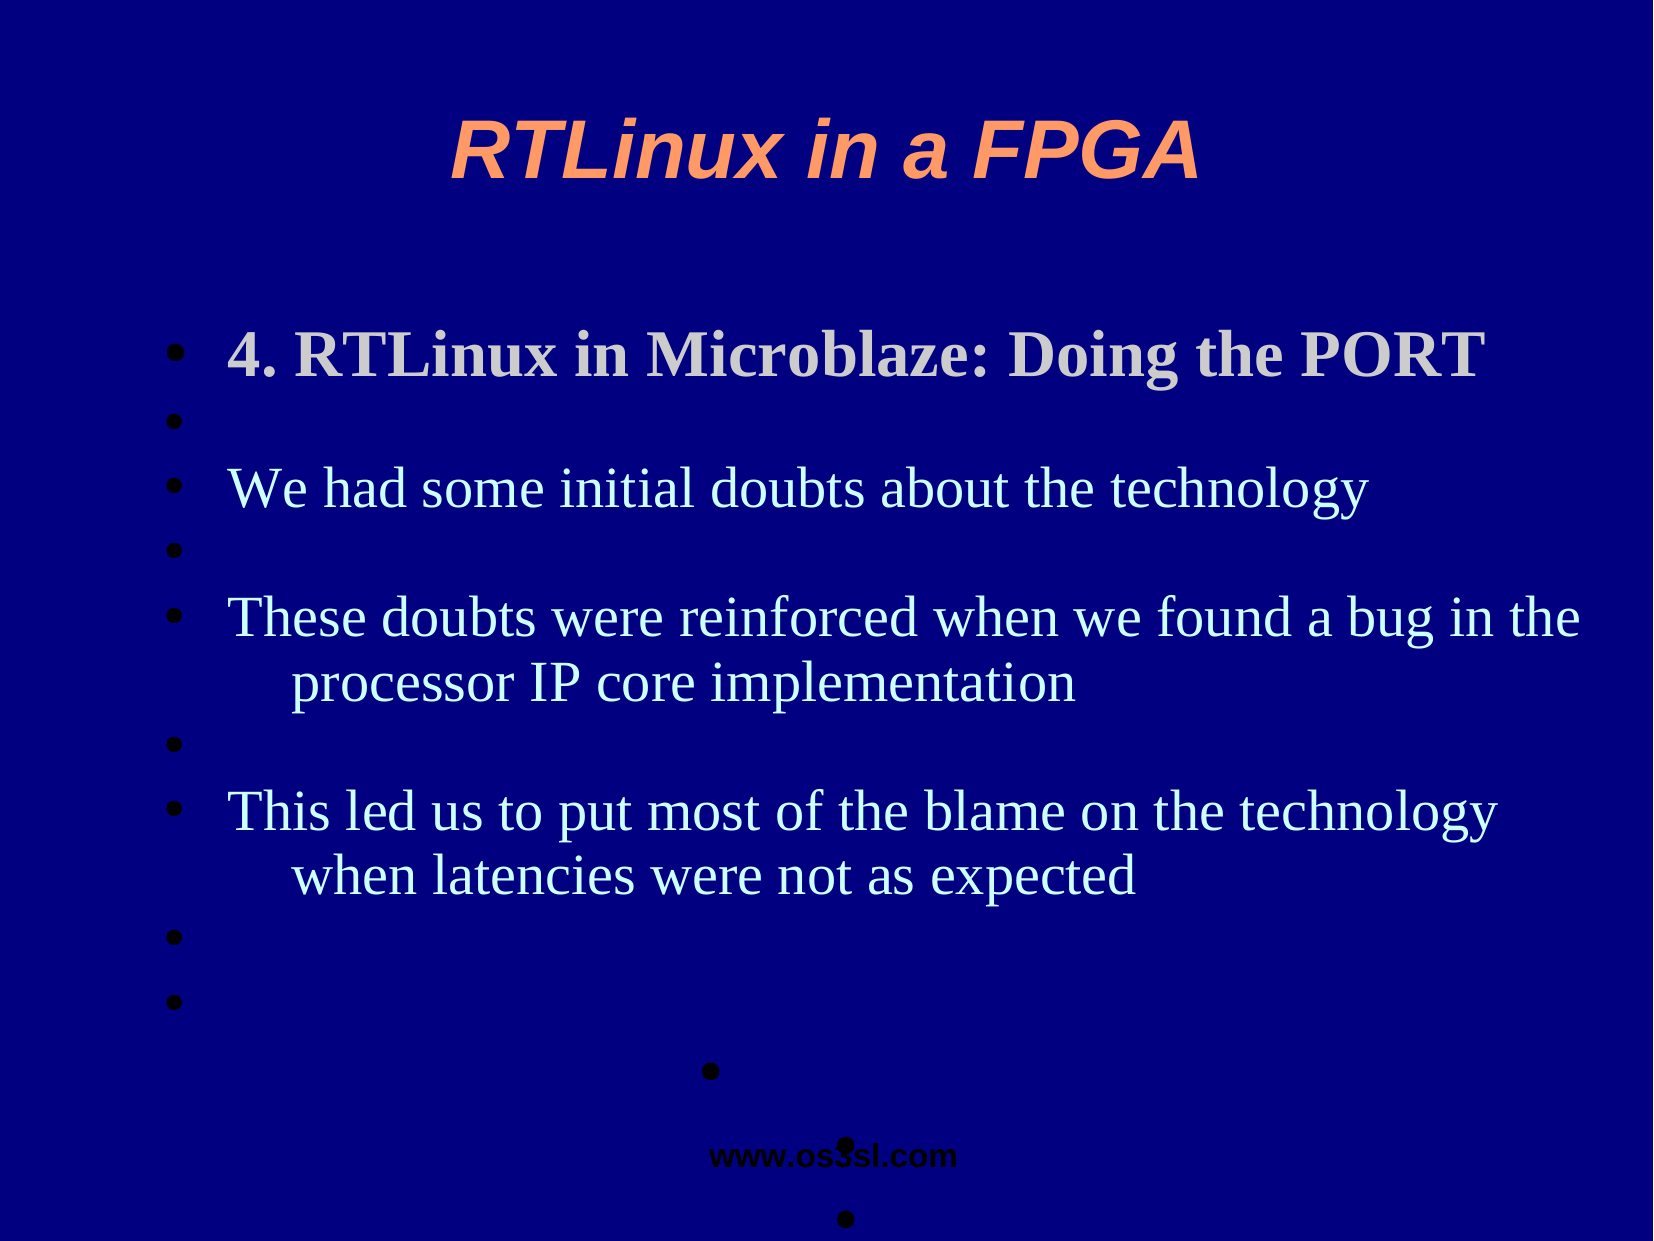

# RTLinux in a FPGA
4. RTLinux in Microblaze: Doing the PORT
We had some initial doubts about the technology
These doubts were reinforced when we found a bug in the processor IP core implementation
This led us to put most of the blame on the technology when latencies were not as expected
www.os3sl.com